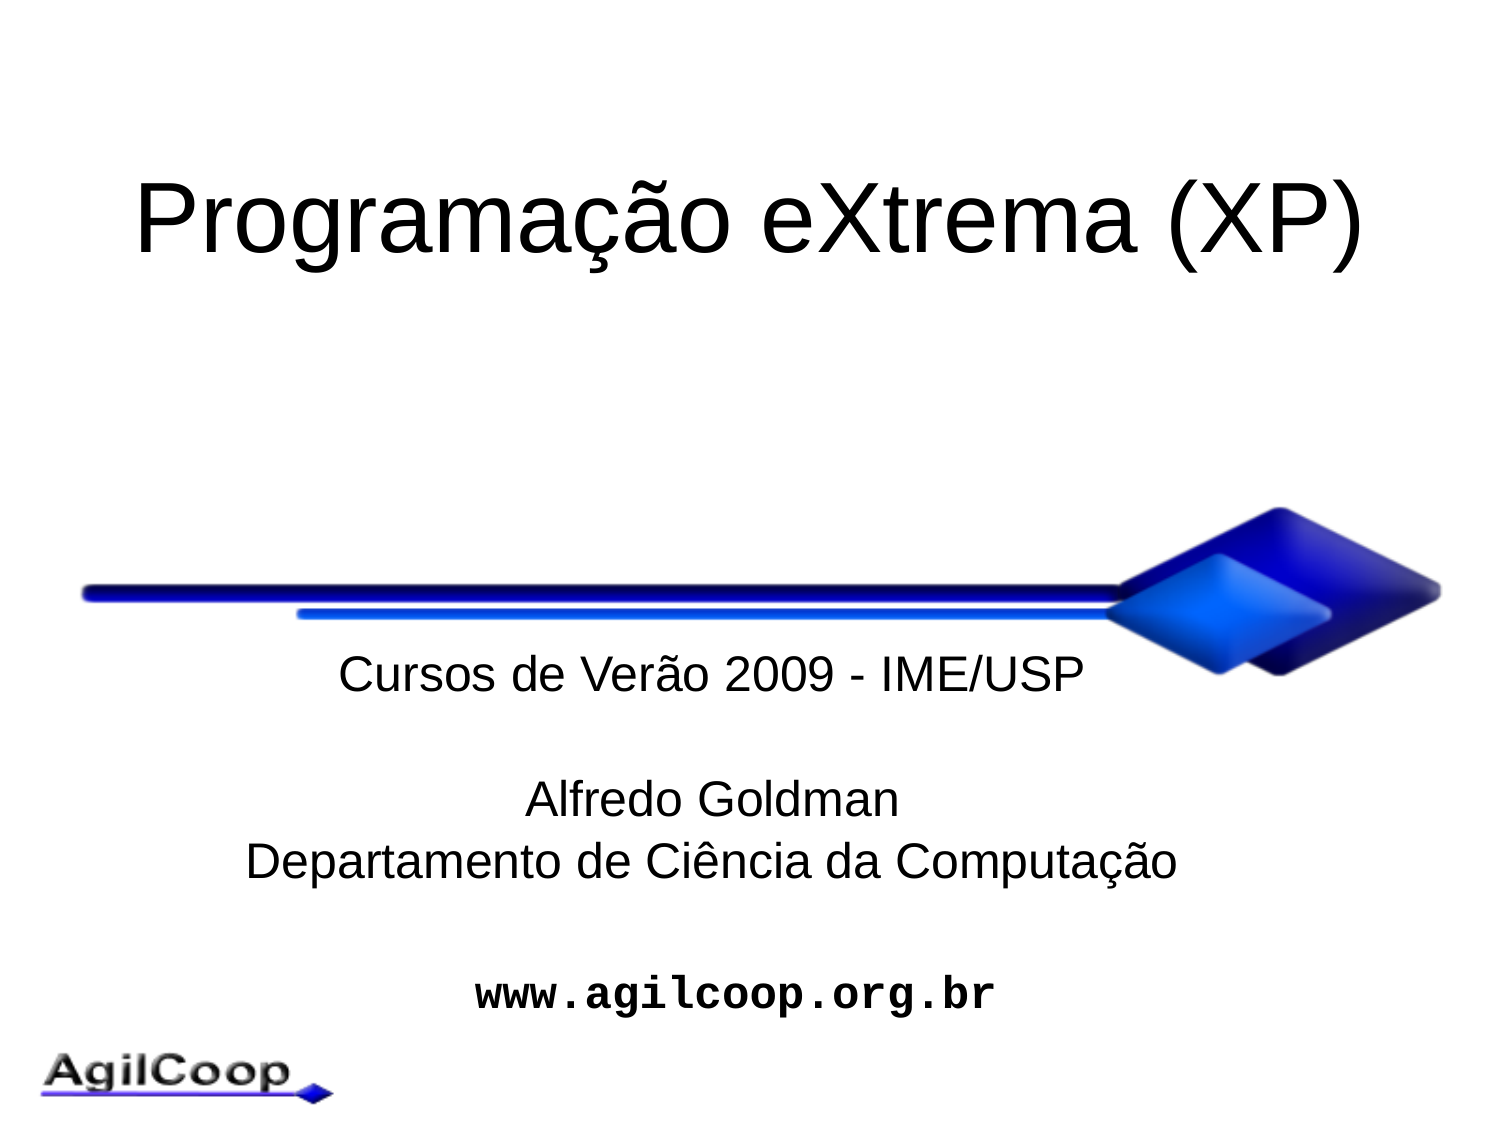

# Programação eXtrema (XP)
Cursos de Verão 2009 - IME/USP
Alfredo Goldman
Departamento de Ciência da Computação